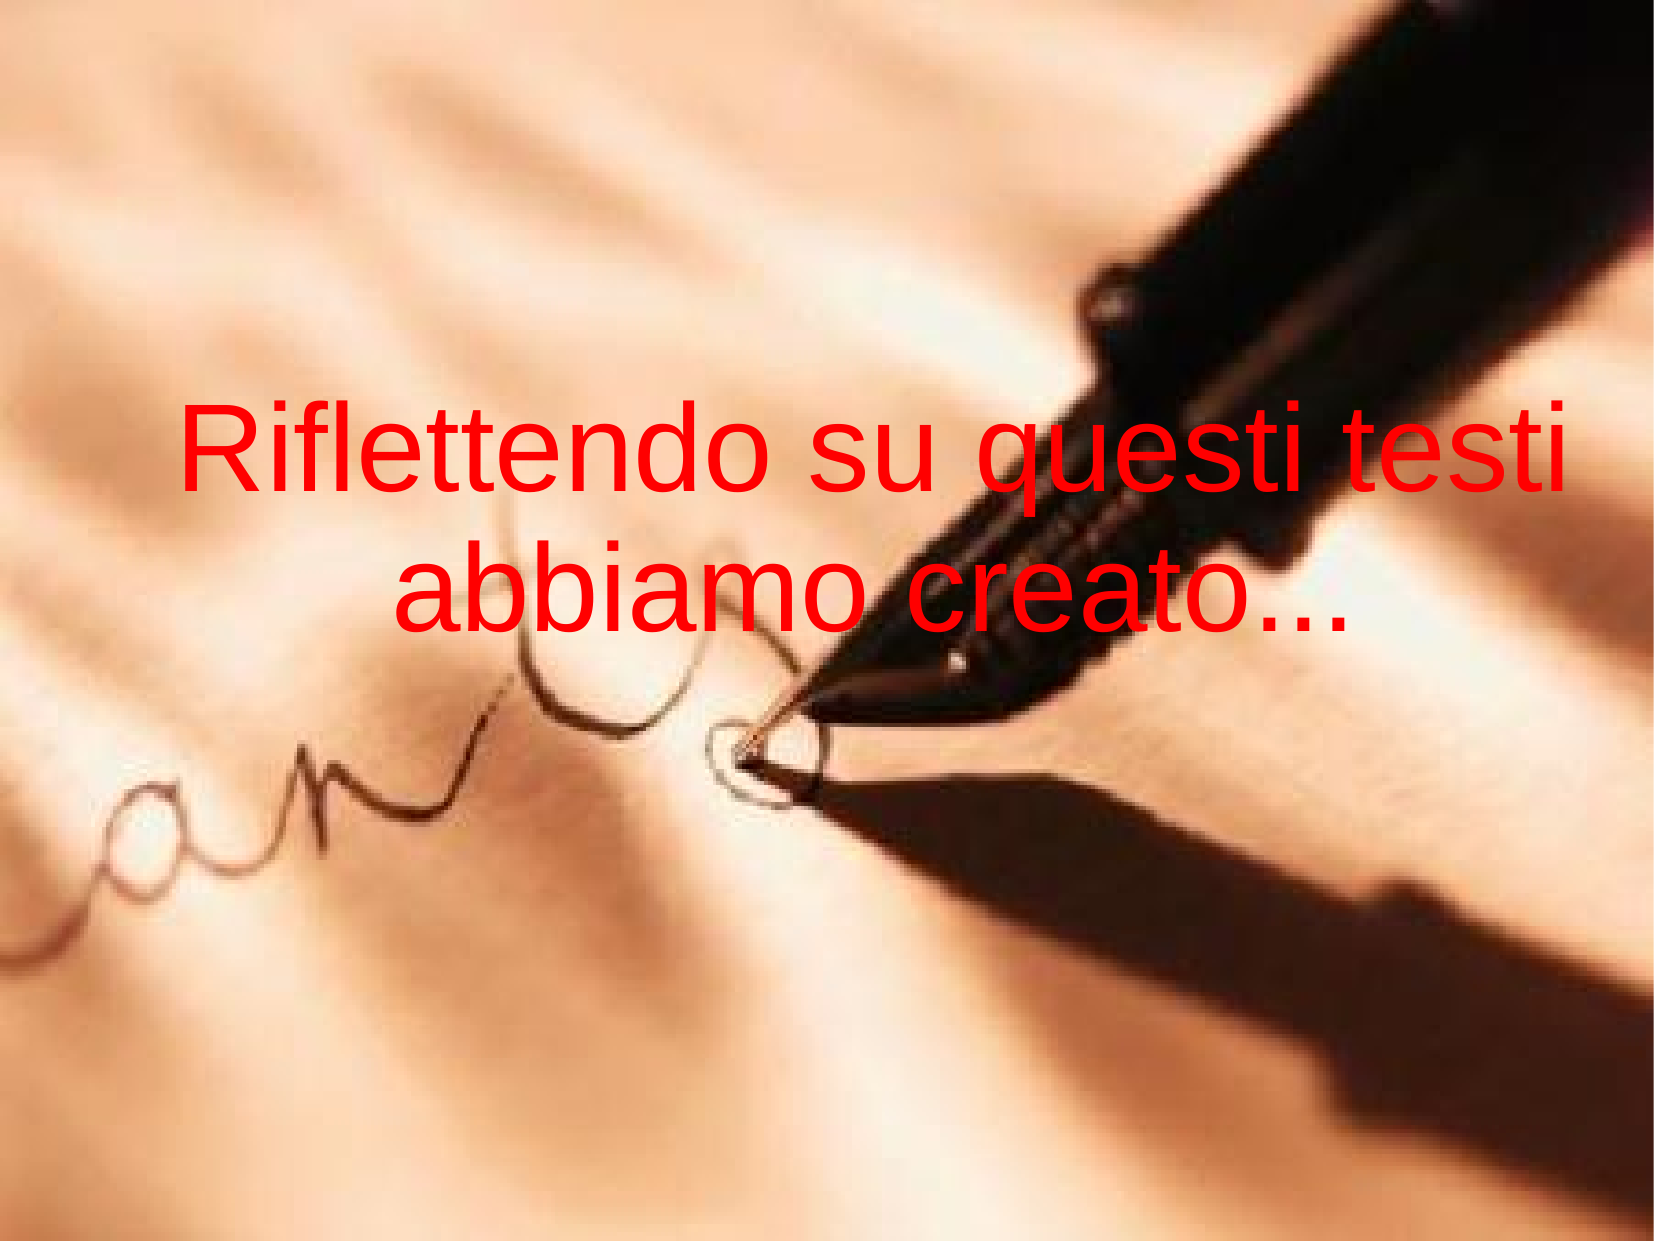

# Riflettendo su questi testi abbiamo creato...